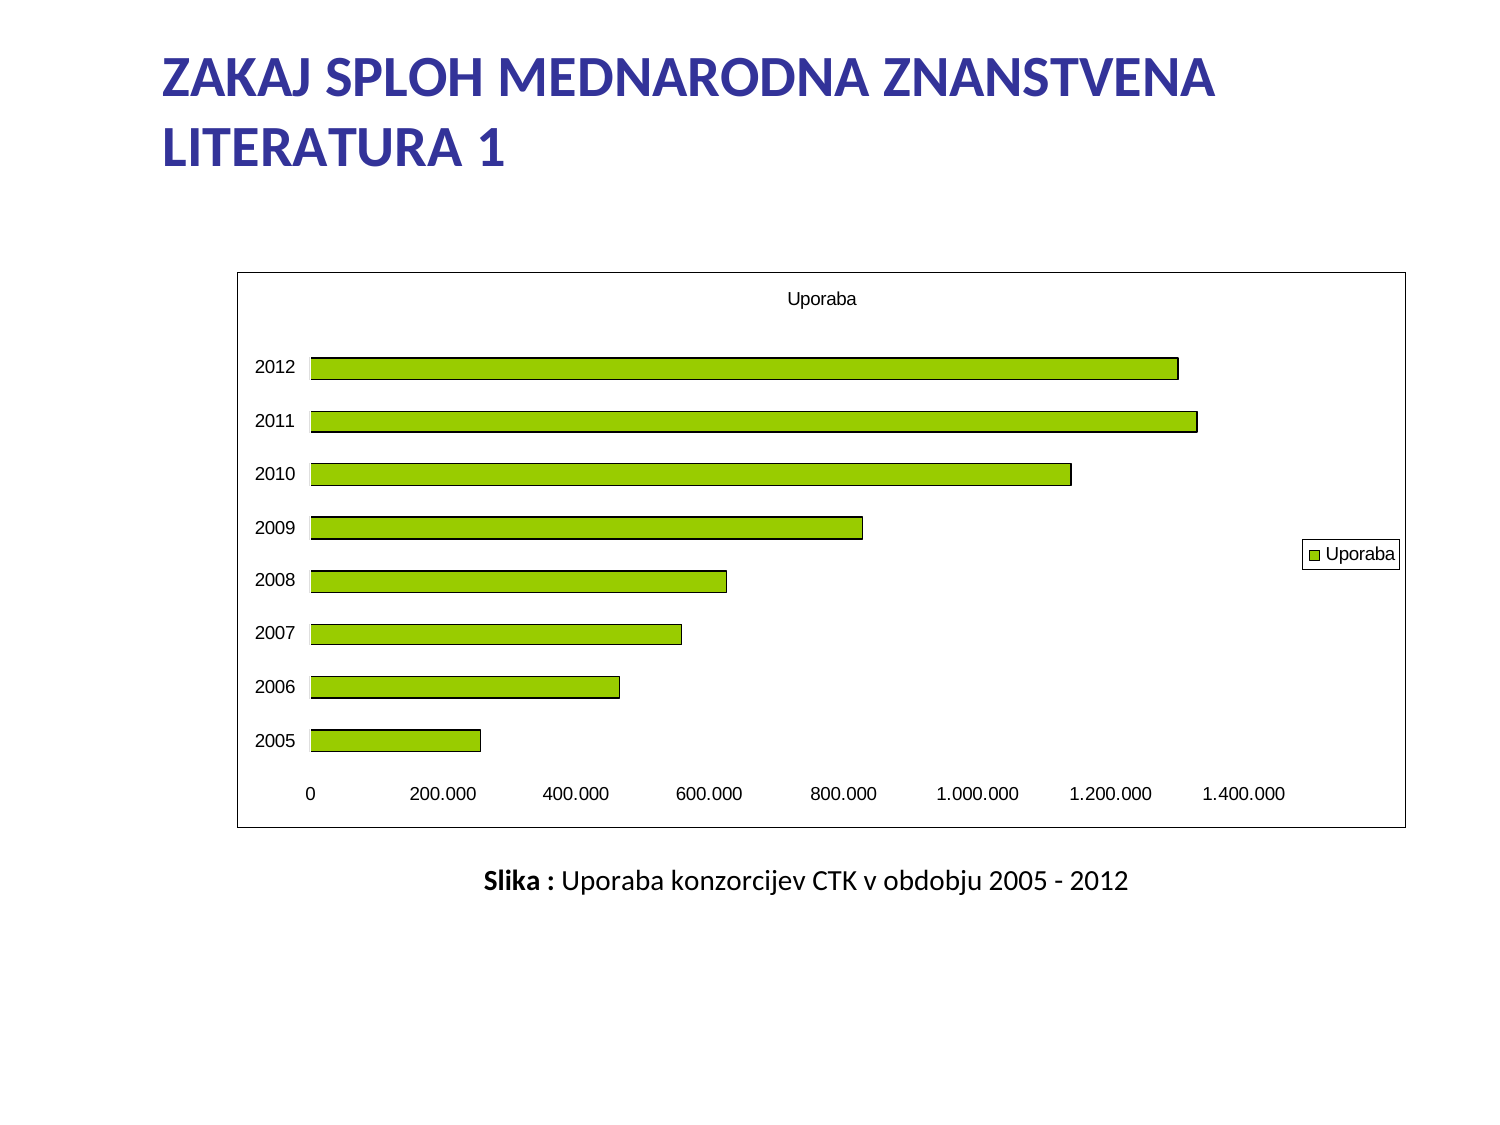

# ZAKAJ SPLOH MEDNARODNA ZNANSTVENA LITERATURA 1
Slika : Uporaba konzorcijev CTK v obdobju 2005 - 2012